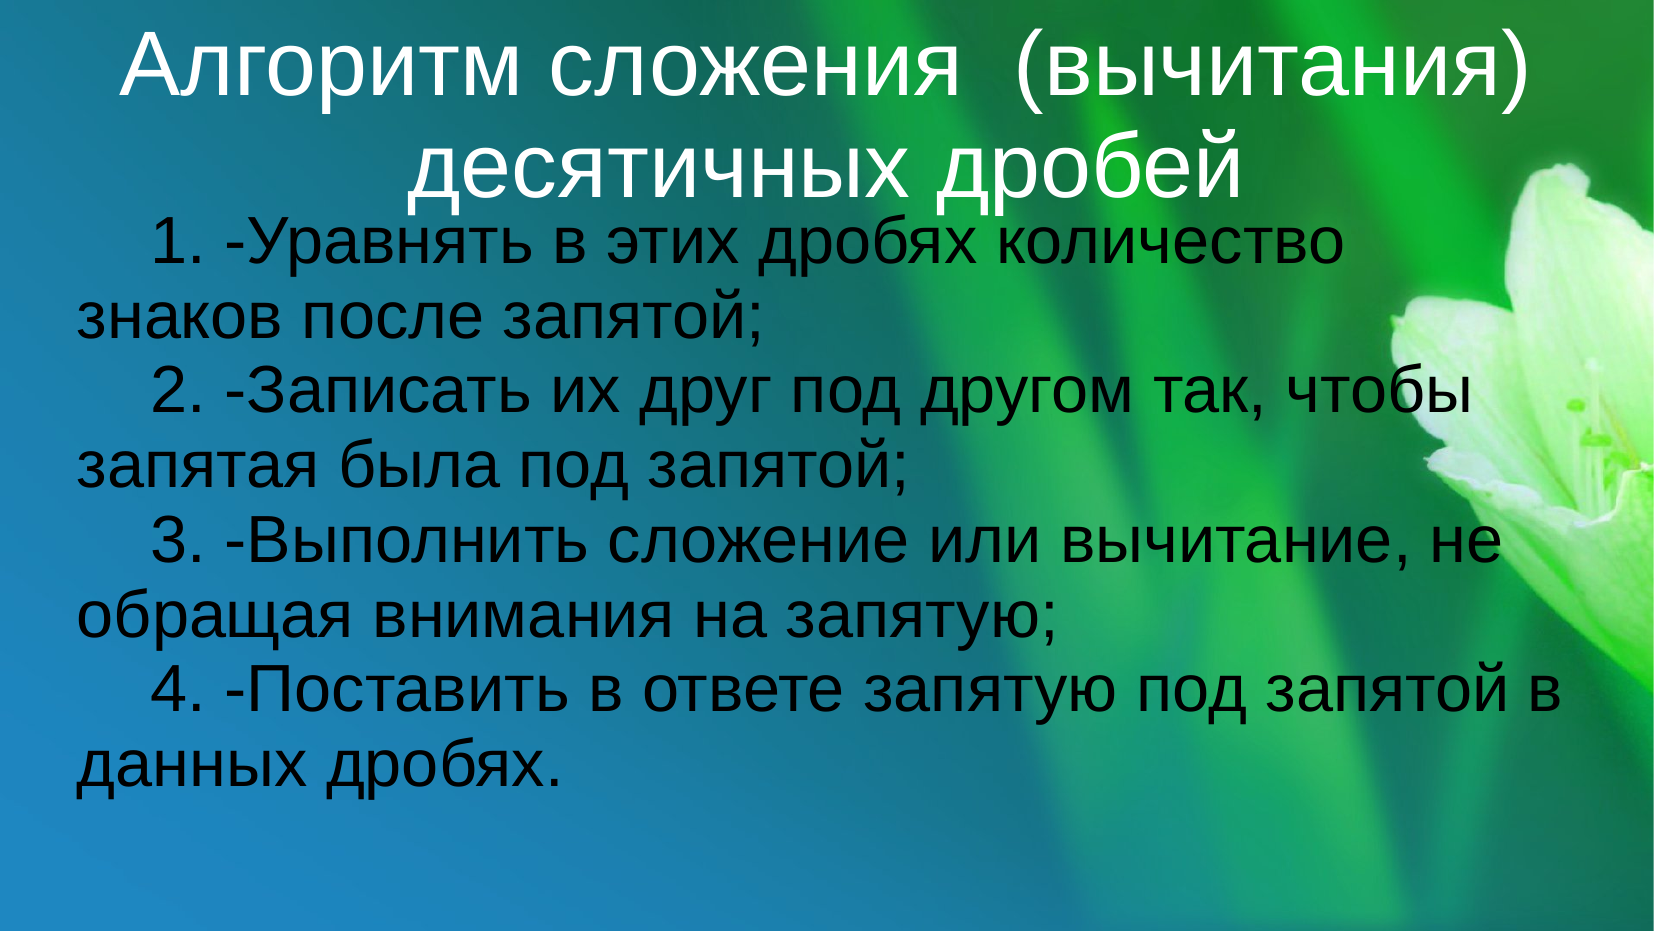

# Алгоритм сложения (вычитания) десятичных дробей
 1. -Уравнять в этих дробях количество знаков после запятой;
 2. -Записать их друг под другом так, чтобы запятая была под запятой;
 3. -Выполнить сложение или вычитание, не обращая внимания на запятую;
 4. -Поставить в ответе запятую под запятой в данных дробях.